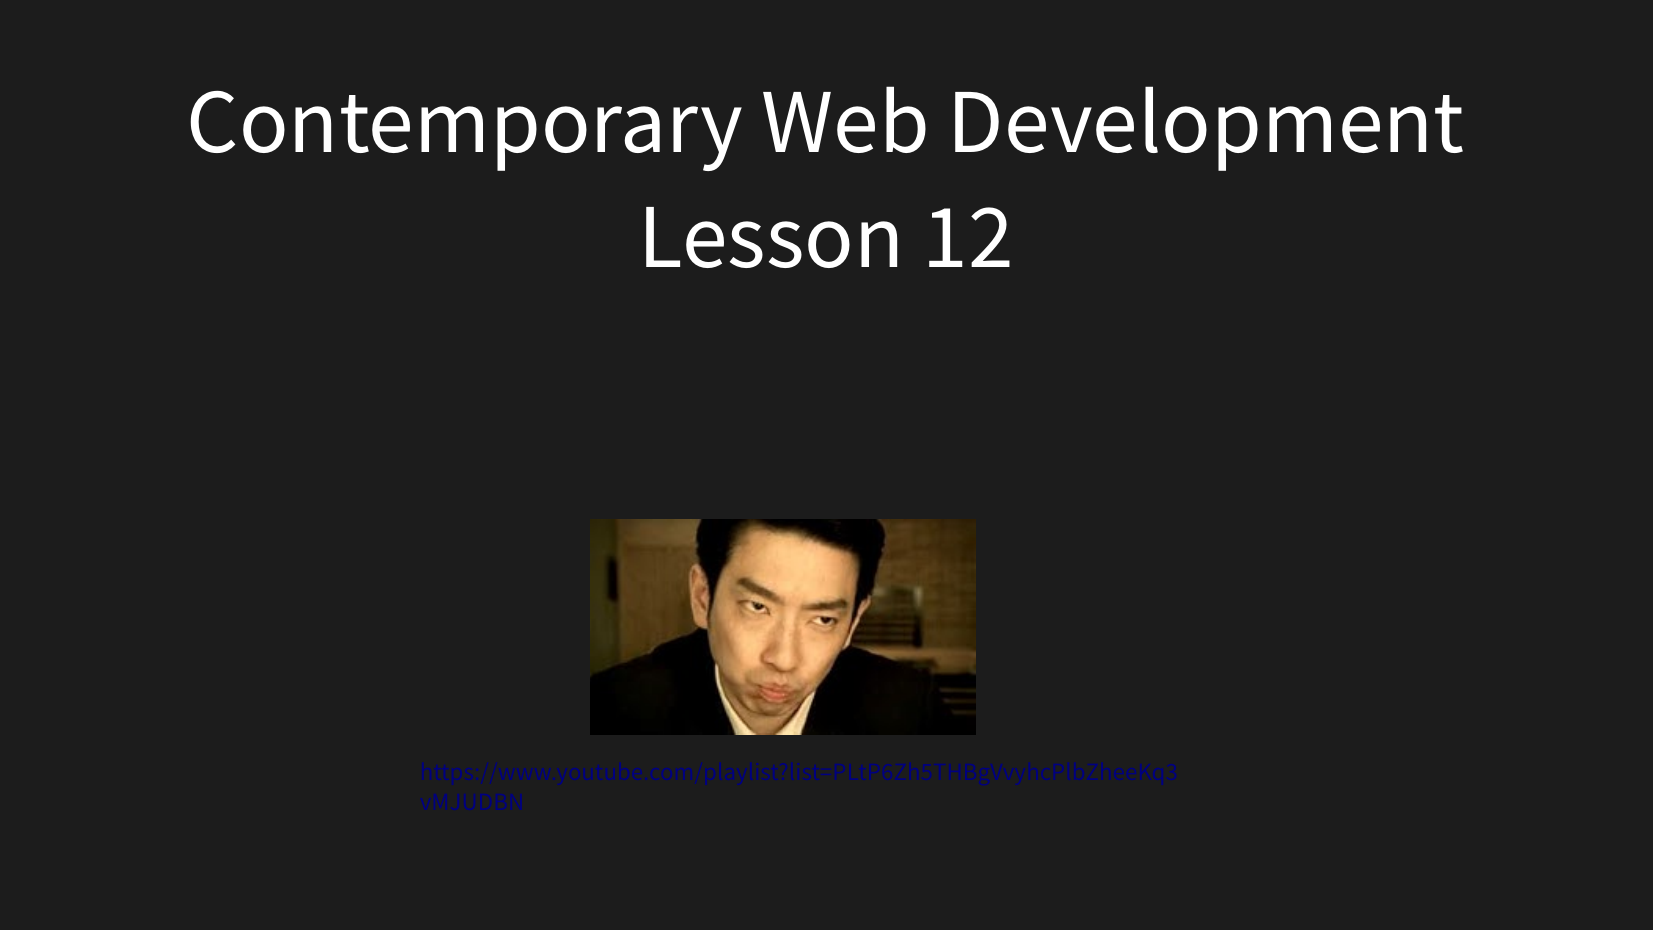

# Contemporary Web Development Lesson 12
https://www.youtube.com/playlist?list=PLtP6Zh5THBgVvyhcPlbZheeKq3vMJUDBN